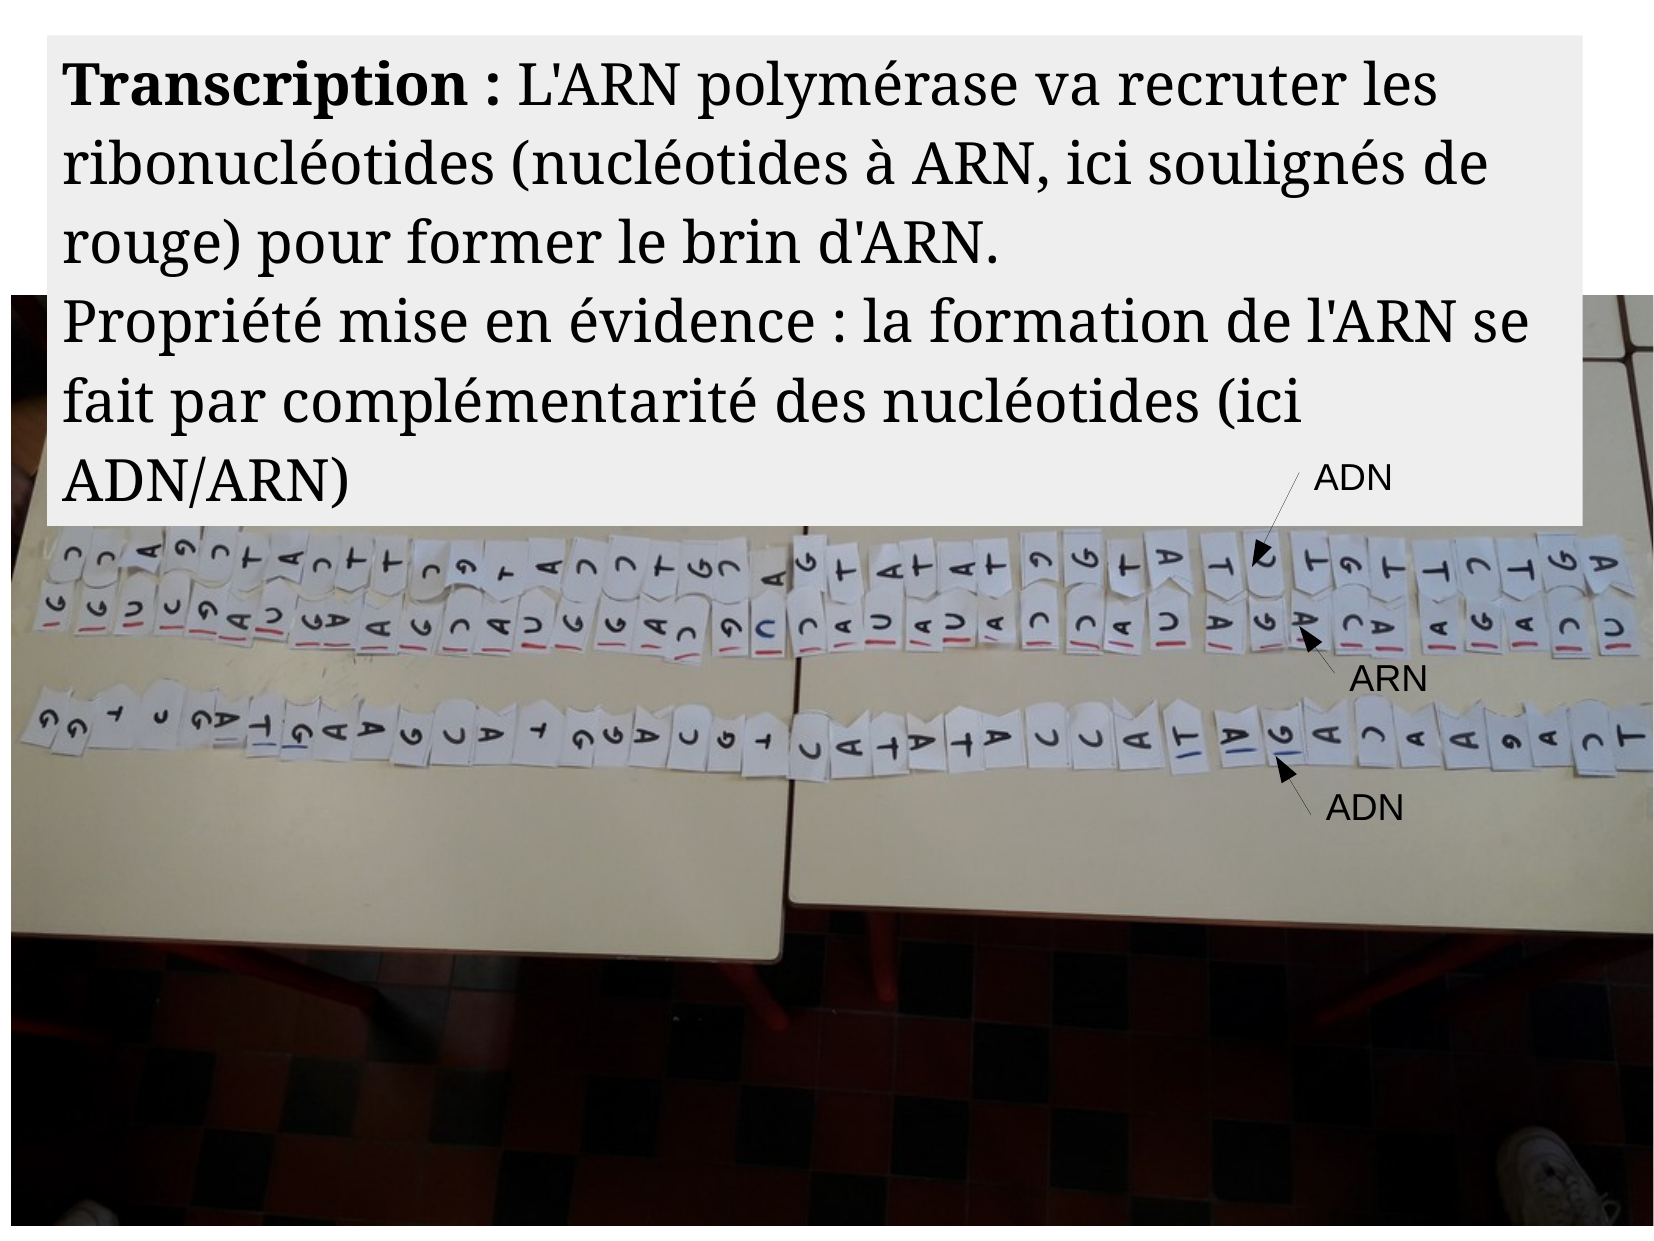

Transcription : L'ARN polymérase va recruter les ribonucléotides (nucléotides à ARN, ici soulignés de rouge) pour former le brin d'ARN.
Propriété mise en évidence : la formation de l'ARN se fait par complémentarité des nucléotides (ici ADN/ARN)
ADN
ARN
ADN